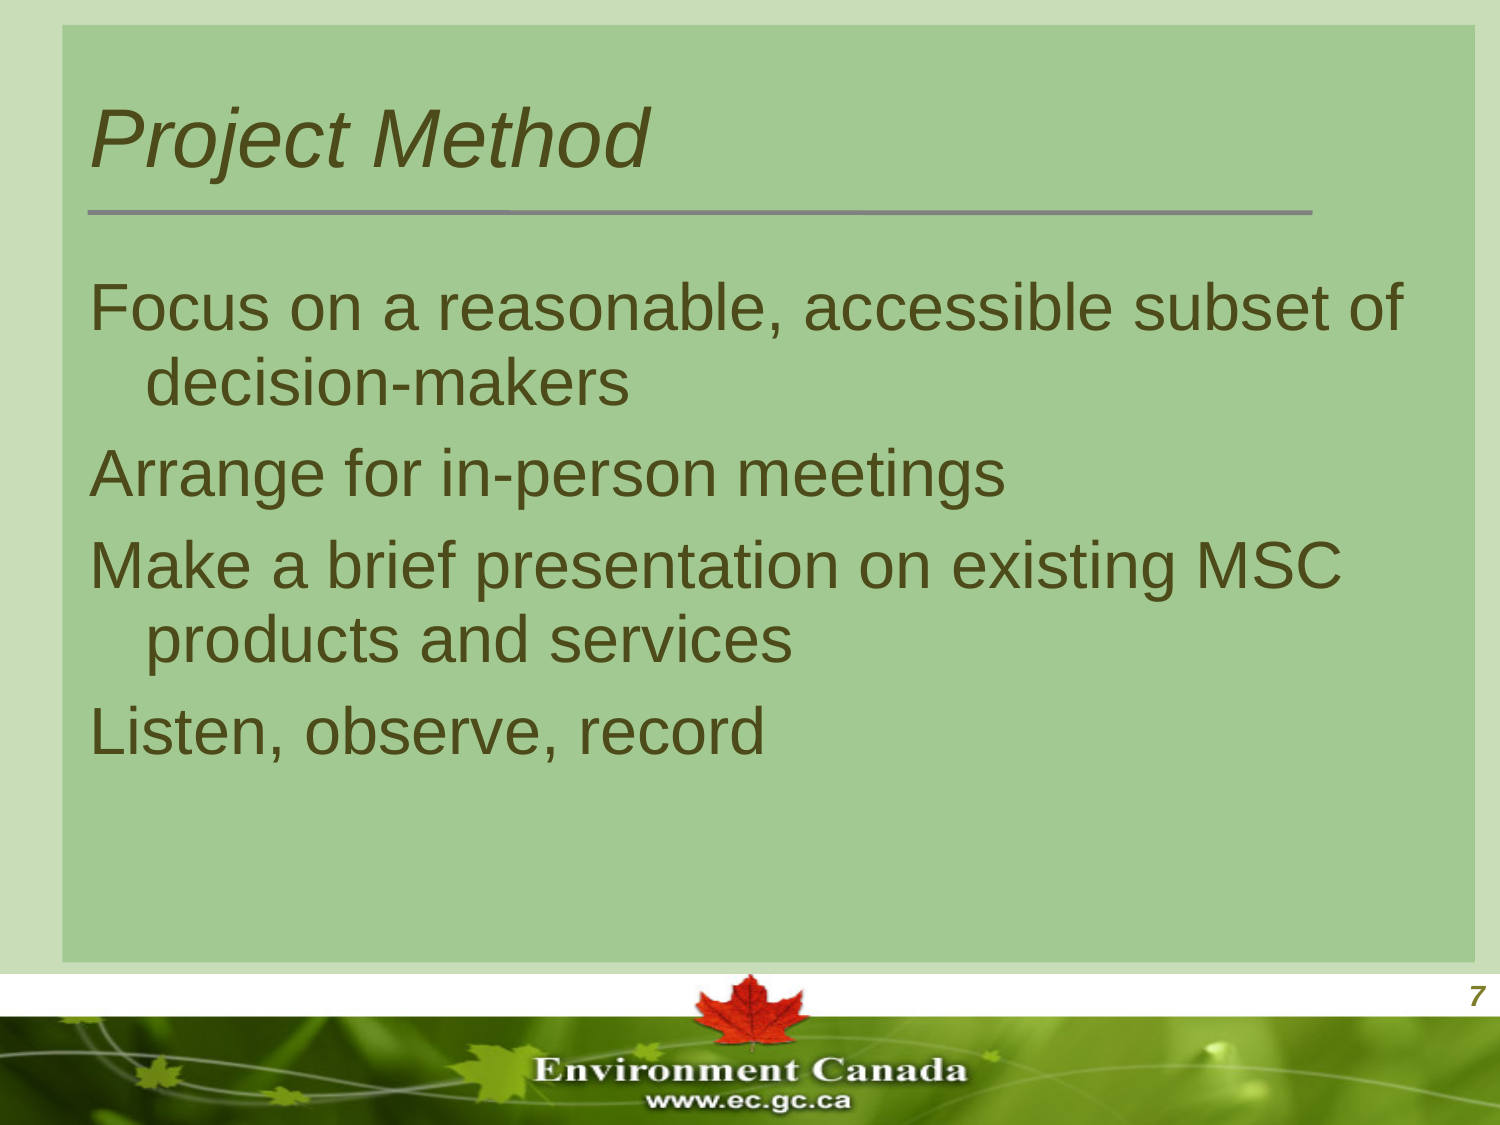

# Project Method
Focus on a reasonable, accessible subset of decision-makers
Arrange for in-person meetings
Make a brief presentation on existing MSC products and services
Listen, observe, record
7